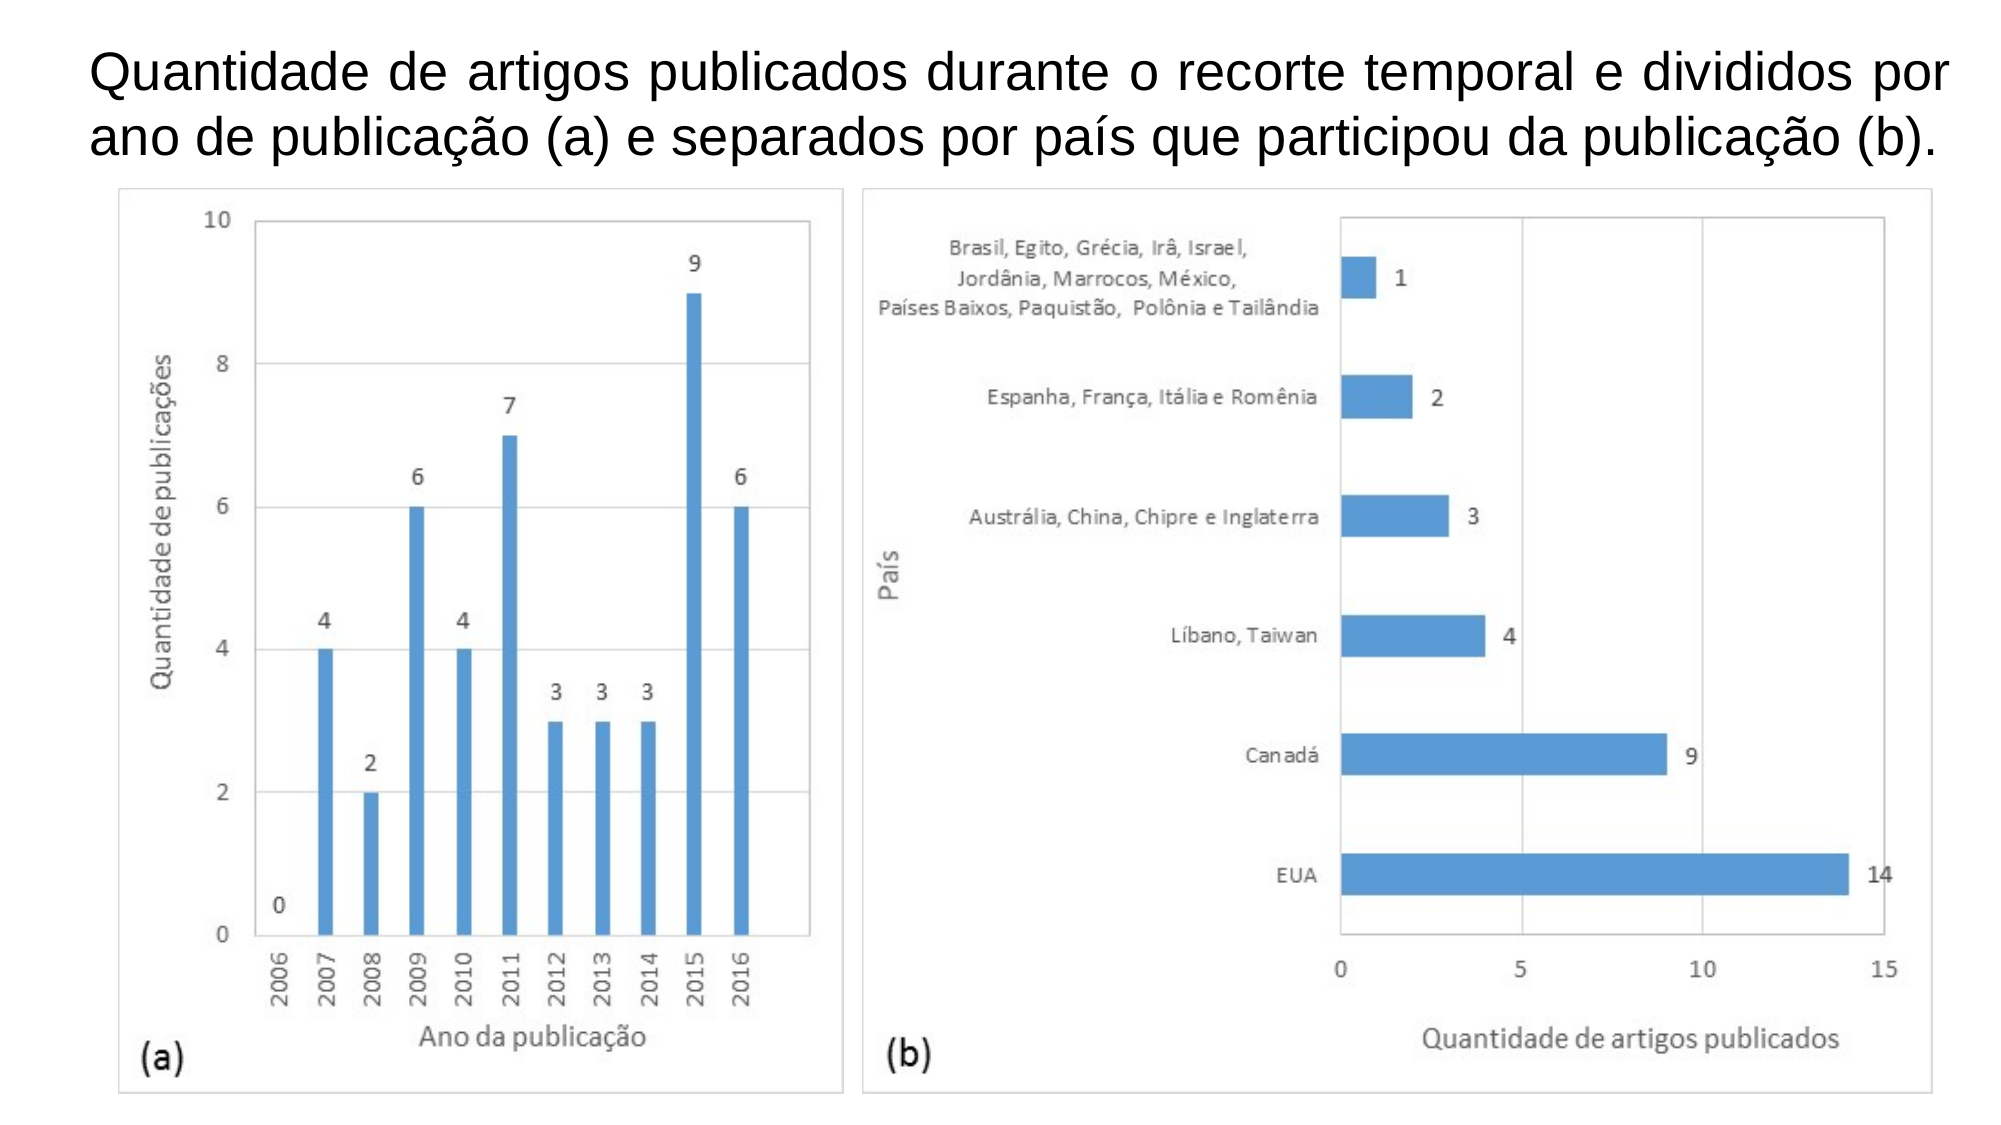

Quantidade de artigos publicados durante o recorte temporal e divididos por ano de publicação (a) e separados por país que participou da publicação (b).